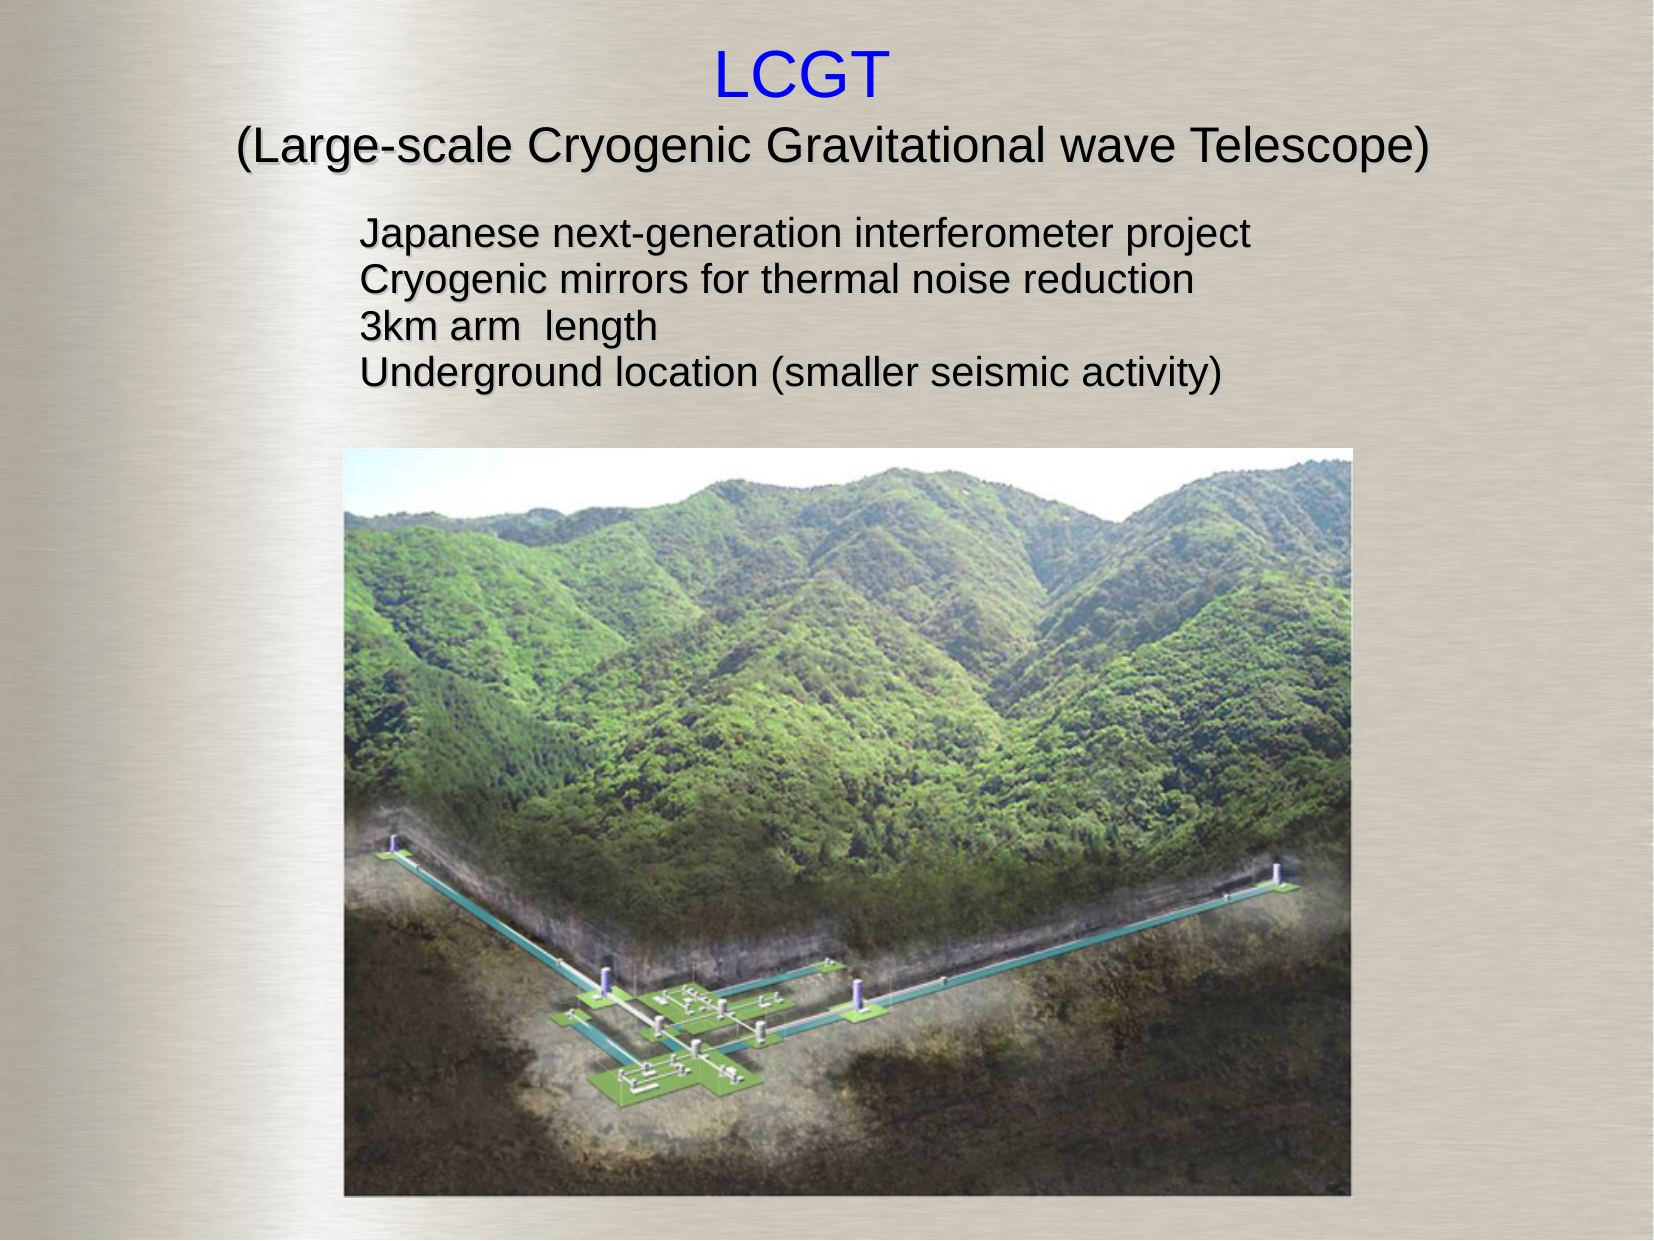

LCGT
(Large-scale Cryogenic Gravitational wave Telescope)
 Japanese next-generation interferometer project
 Cryogenic mirrors for thermal noise reduction
 3km arm length
 Underground location (smaller seismic activity)